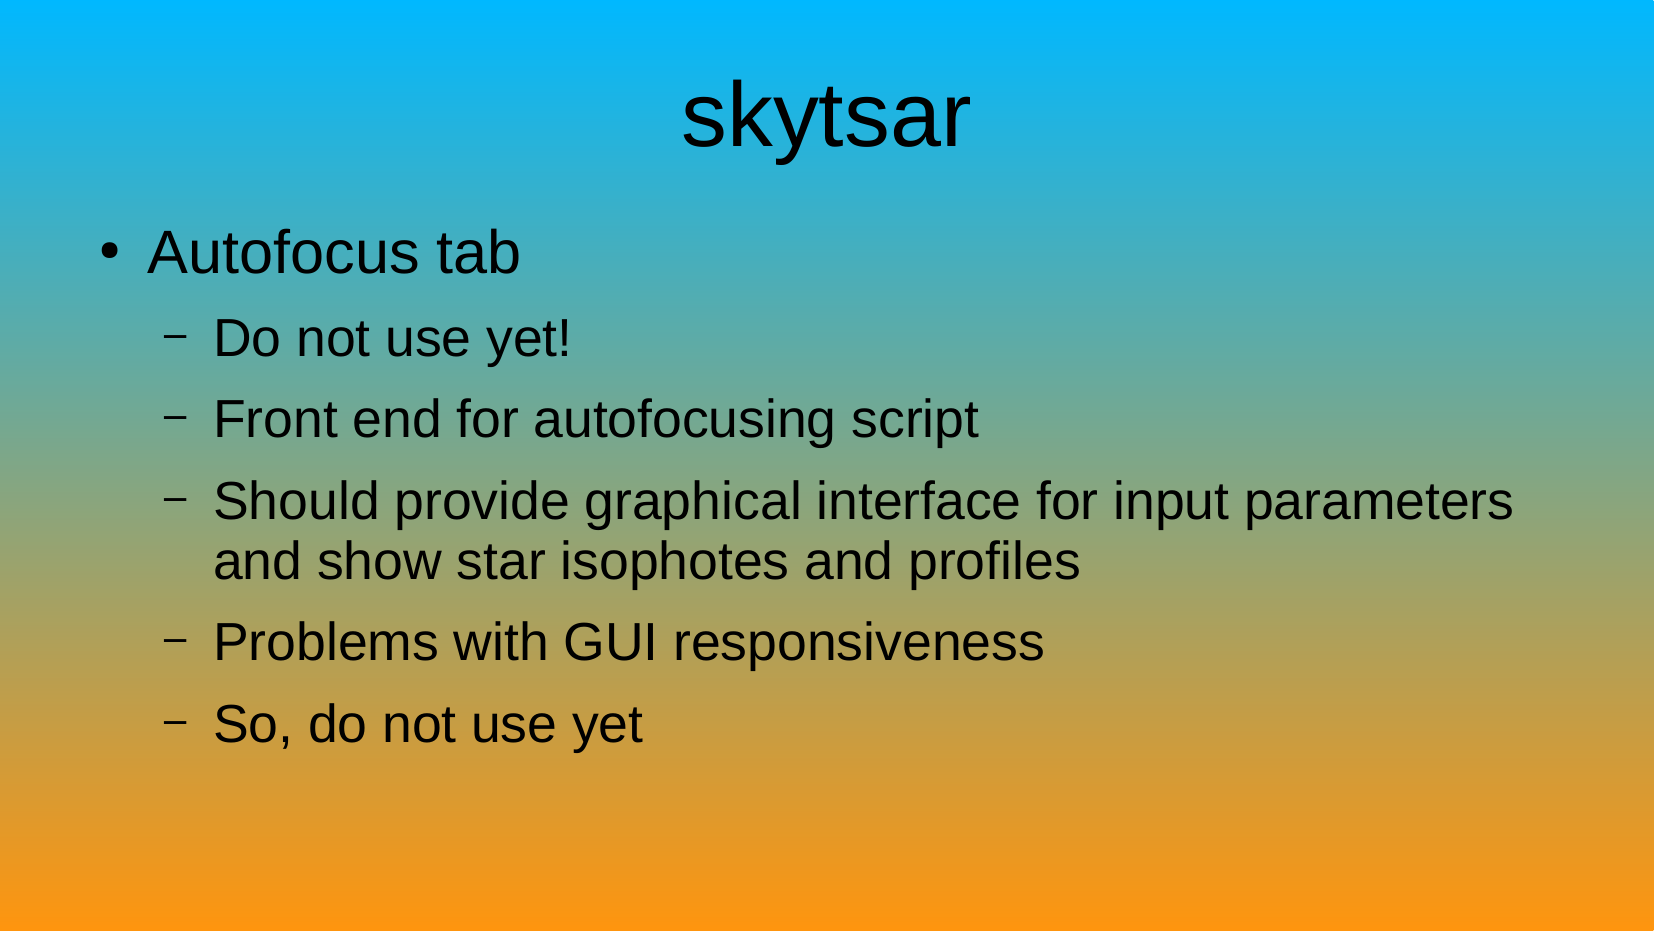

# skytsar
Autofocus tab
Do not use yet!
Front end for autofocusing script
Should provide graphical interface for input parameters and show star isophotes and profiles
Problems with GUI responsiveness
So, do not use yet